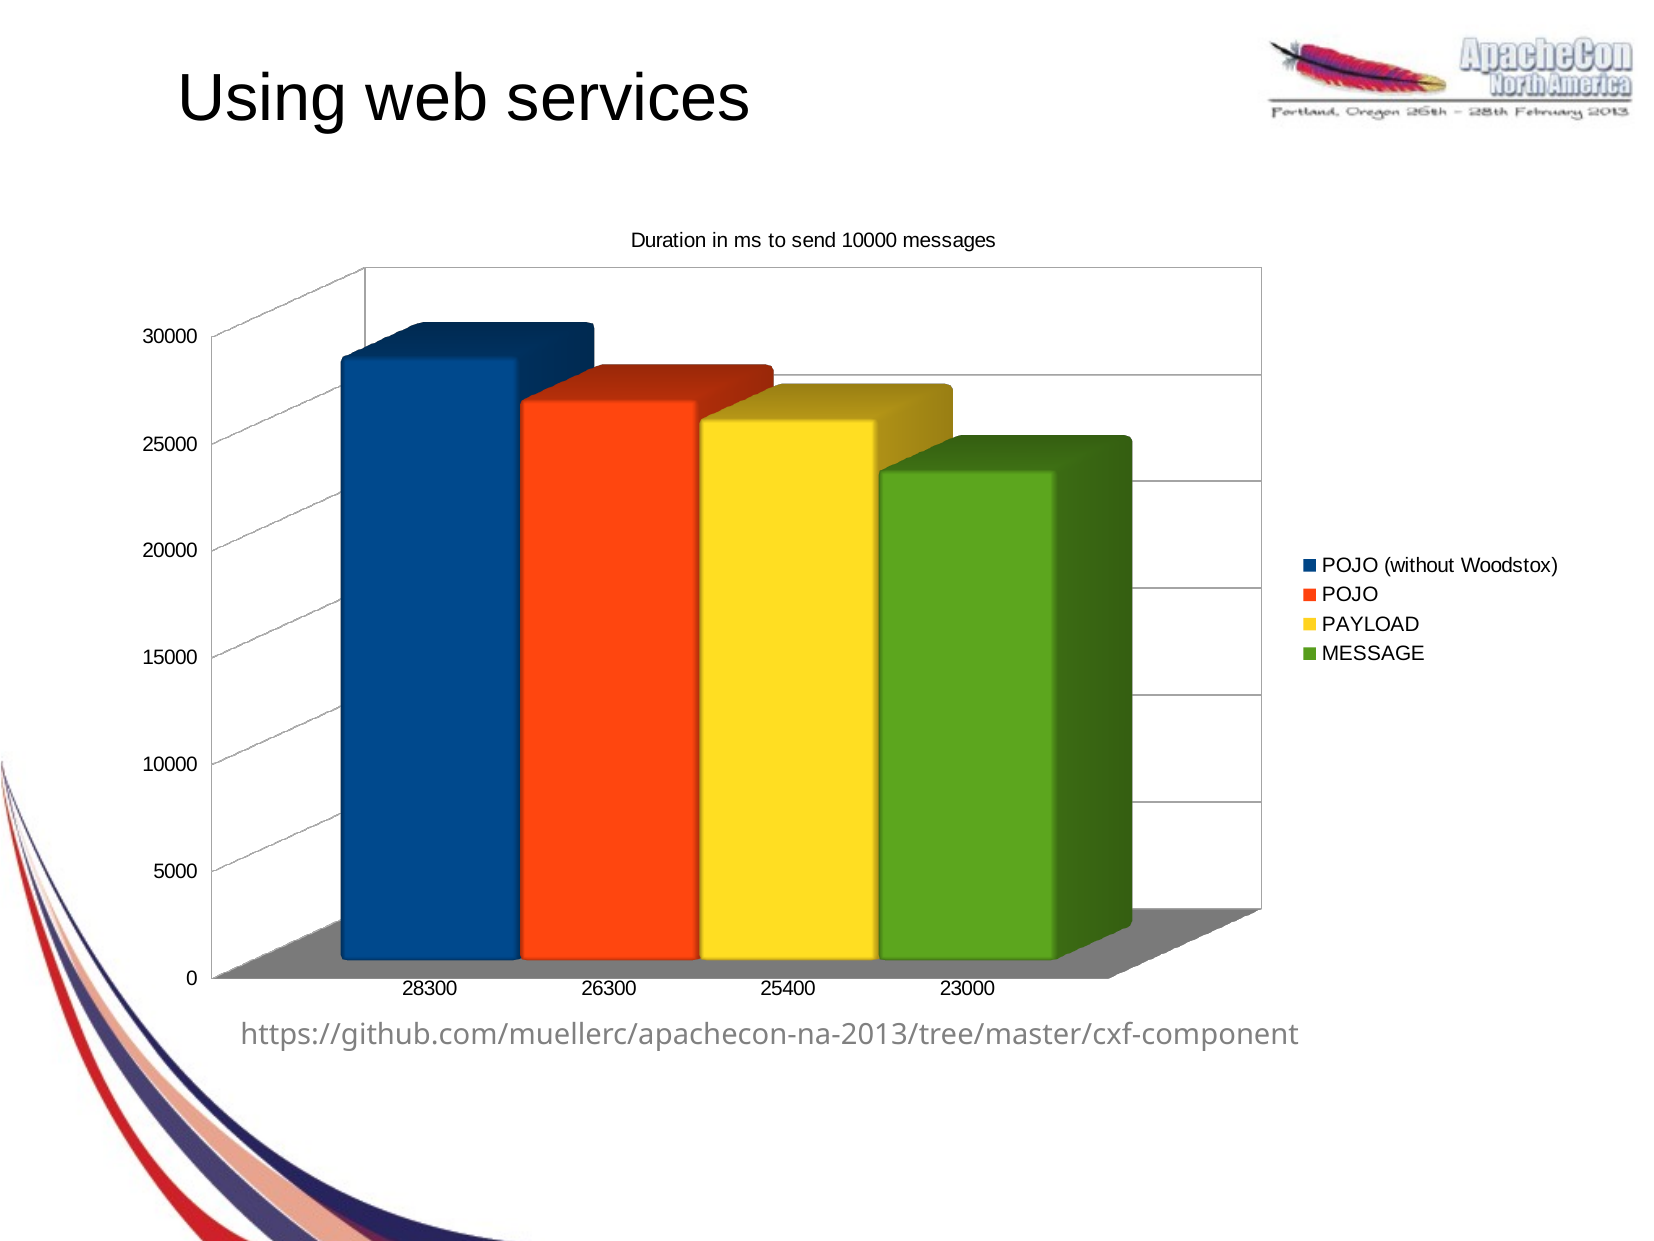

# Using web services
[unsupported chart]
https://github.com/muellerc/apachecon-na-2013/tree/master/cxf-component